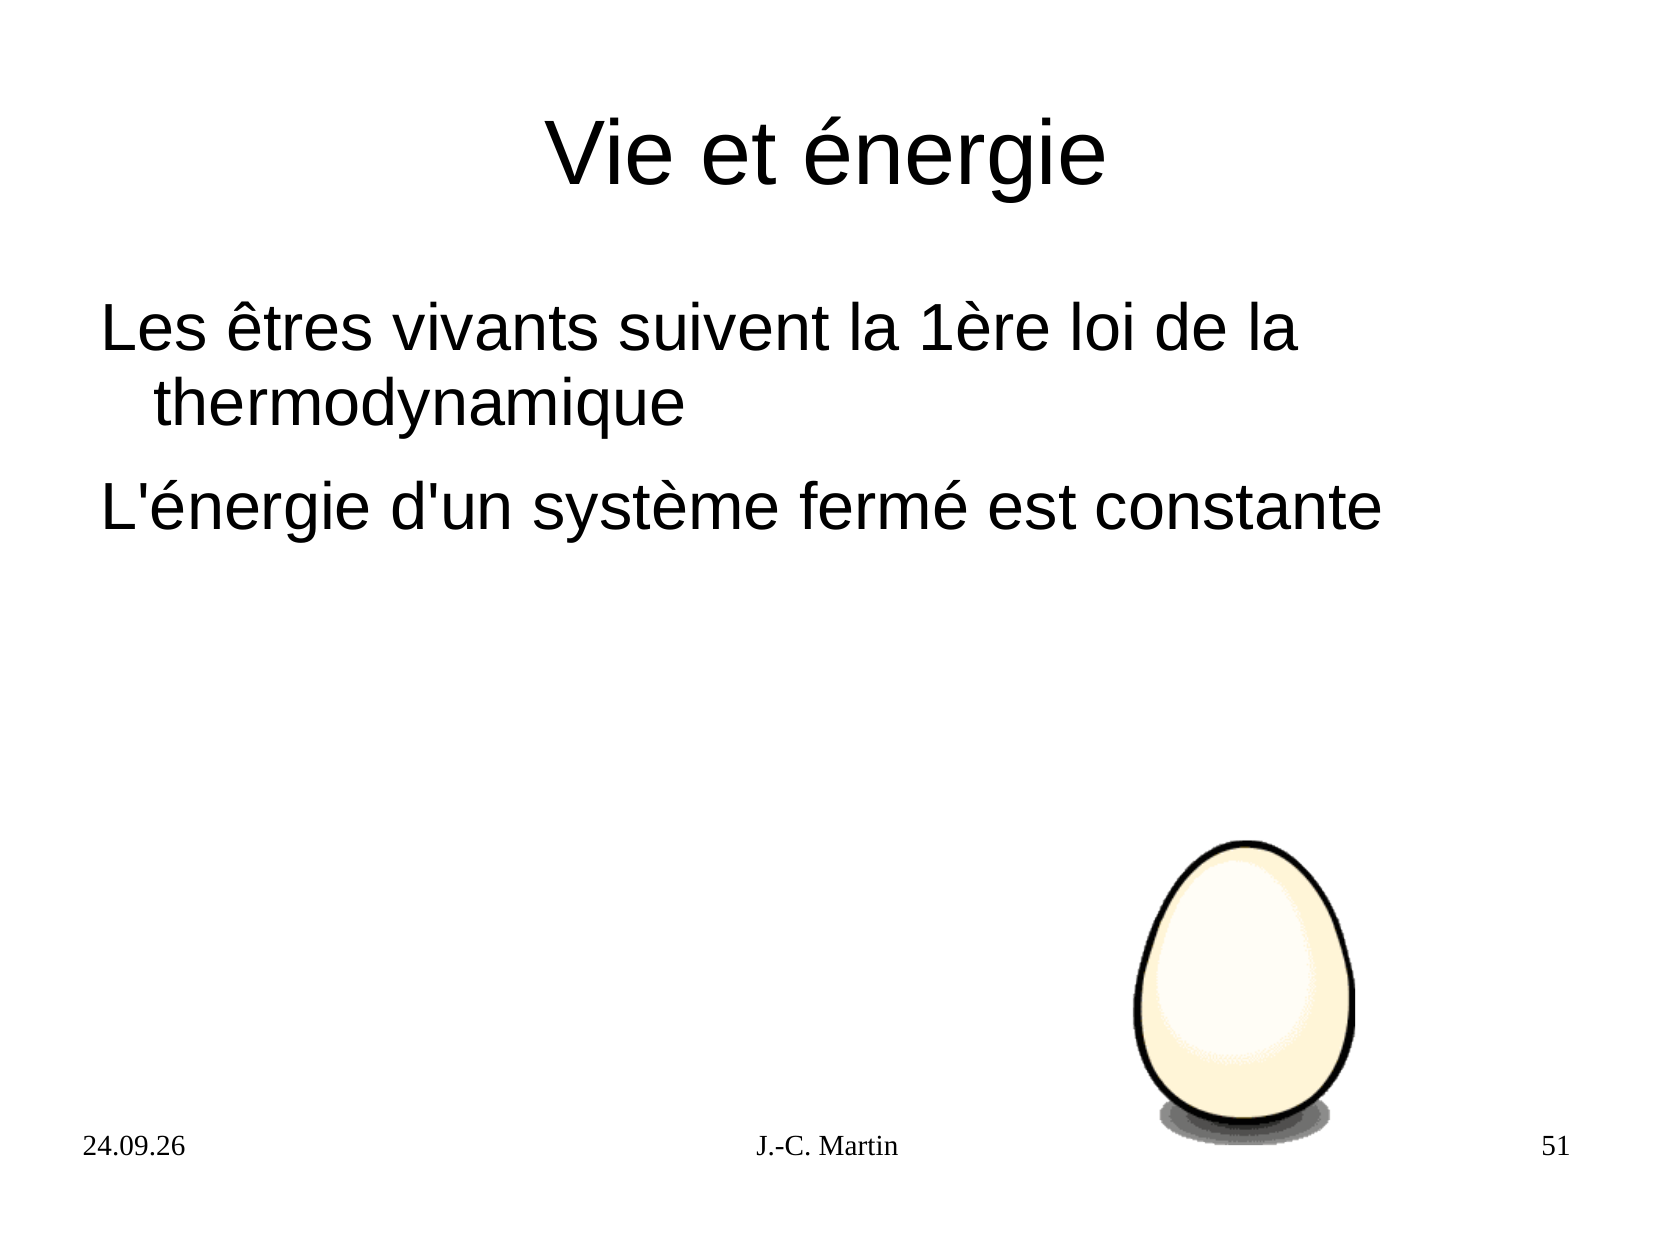

# Vie et énergie
Les êtres vivants suivent la 1ère loi de la thermodynamique
L'énergie d'un système fermé est constante
J.-C. Martin
51